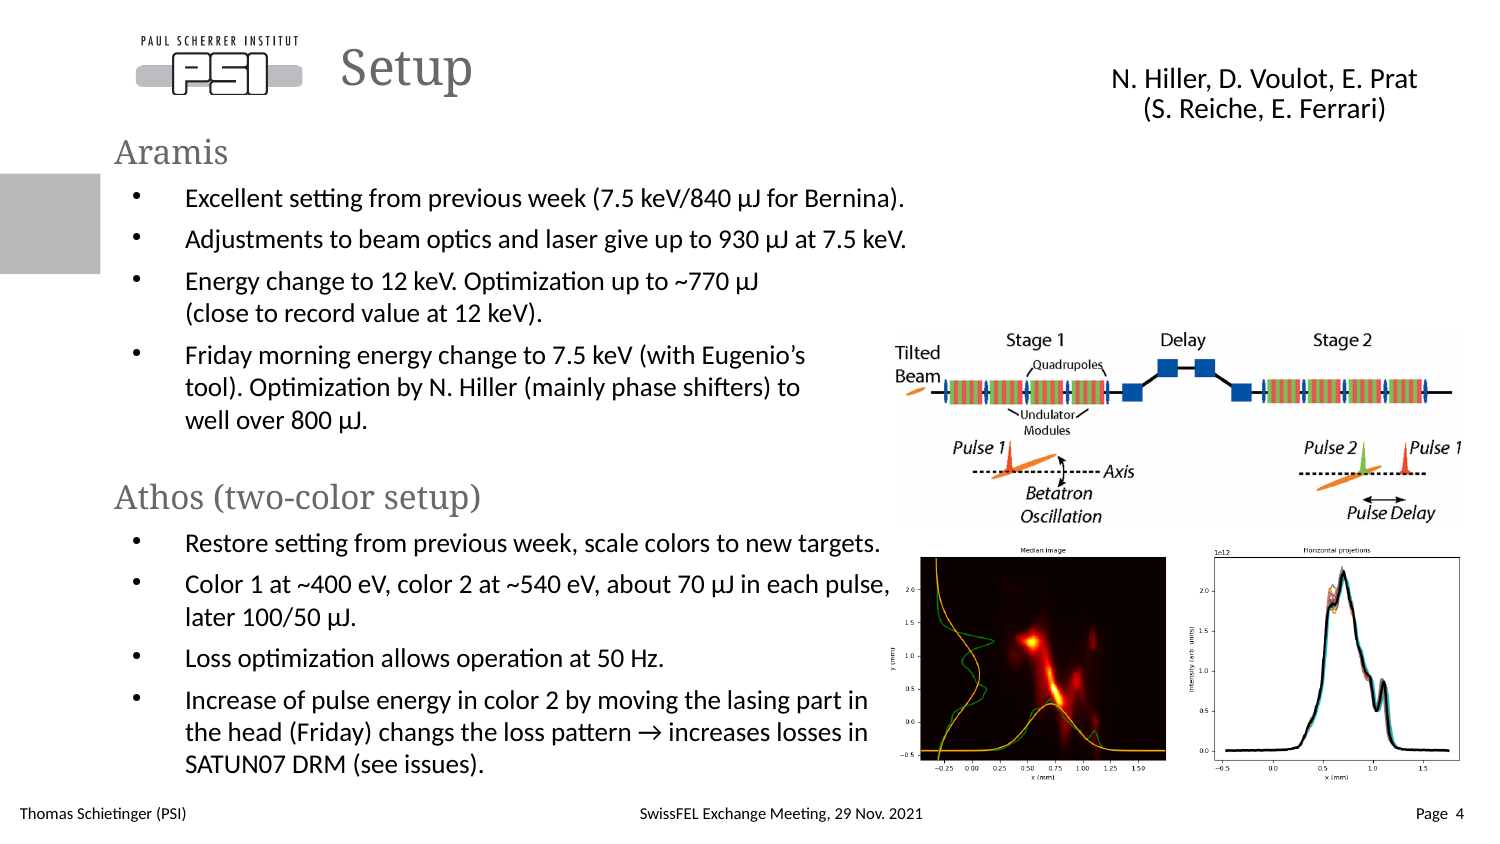

Setup
N. Hiller, D. Voulot, E. Prat
(S. Reiche, E. Ferrari)
# Aramis
Excellent setting from previous week (7.5 keV/840 µJ for Bernina).
Adjustments to beam optics and laser give up to 930 µJ at 7.5 keV.
Energy change to 12 keV. Optimization up to ~770 µJ
(close to record value at 12 keV).
Friday morning energy change to 7.5 keV (with Eugenio’s
tool). Optimization by N. Hiller (mainly phase shifters) to
well over 800 µJ.
Athos (two-color setup)
Restore setting from previous week, scale colors to new targets.
Color 1 at ~400 eV, color 2 at ~540 eV, about 70 µJ in each pulse,
later 100/50 µJ.
Loss optimization allows operation at 50 Hz.
Increase of pulse energy in color 2 by moving the lasing part in
the head (Friday) changs the loss pattern → increases losses in
SATUN07 DRM (see issues).
Figure 1
J. Synchrotron Rad. (2016). 23, 869–873